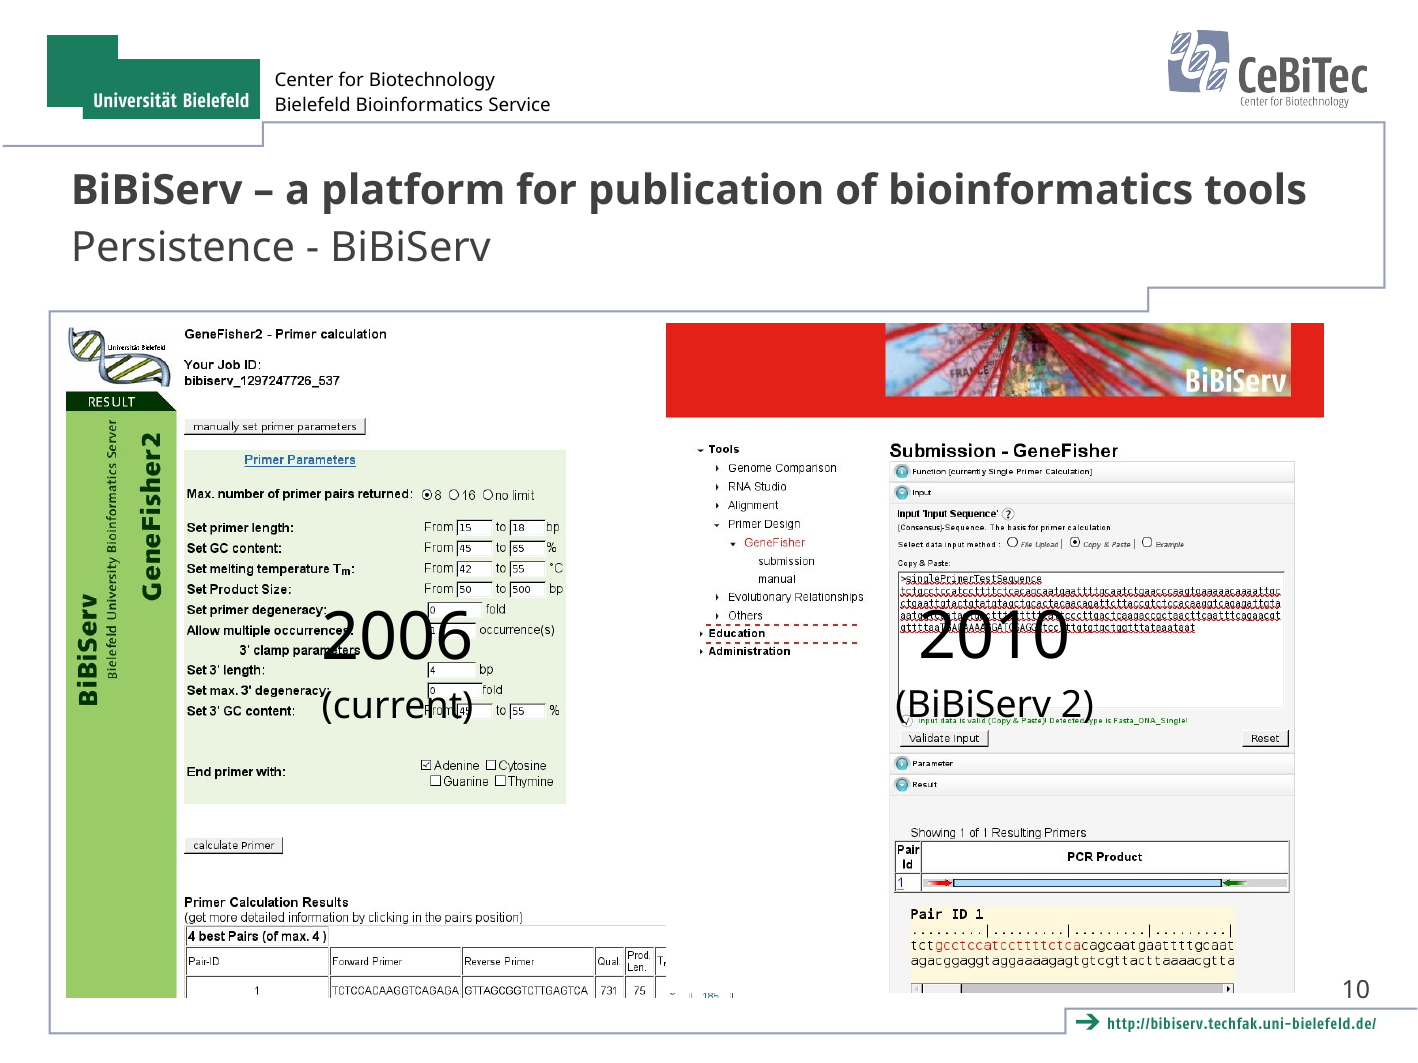

# BiBiServ – a platform for publication of bioinformatics tools Persistence - BiBiServ
2006
(current)
2010
(BiBiServ 2)
1996
Independence of concrete person and computer
Stable (!) and well known citable location
Continuos adaption to current technologies
Example: Genefisher 1996, 2006, 2010
10